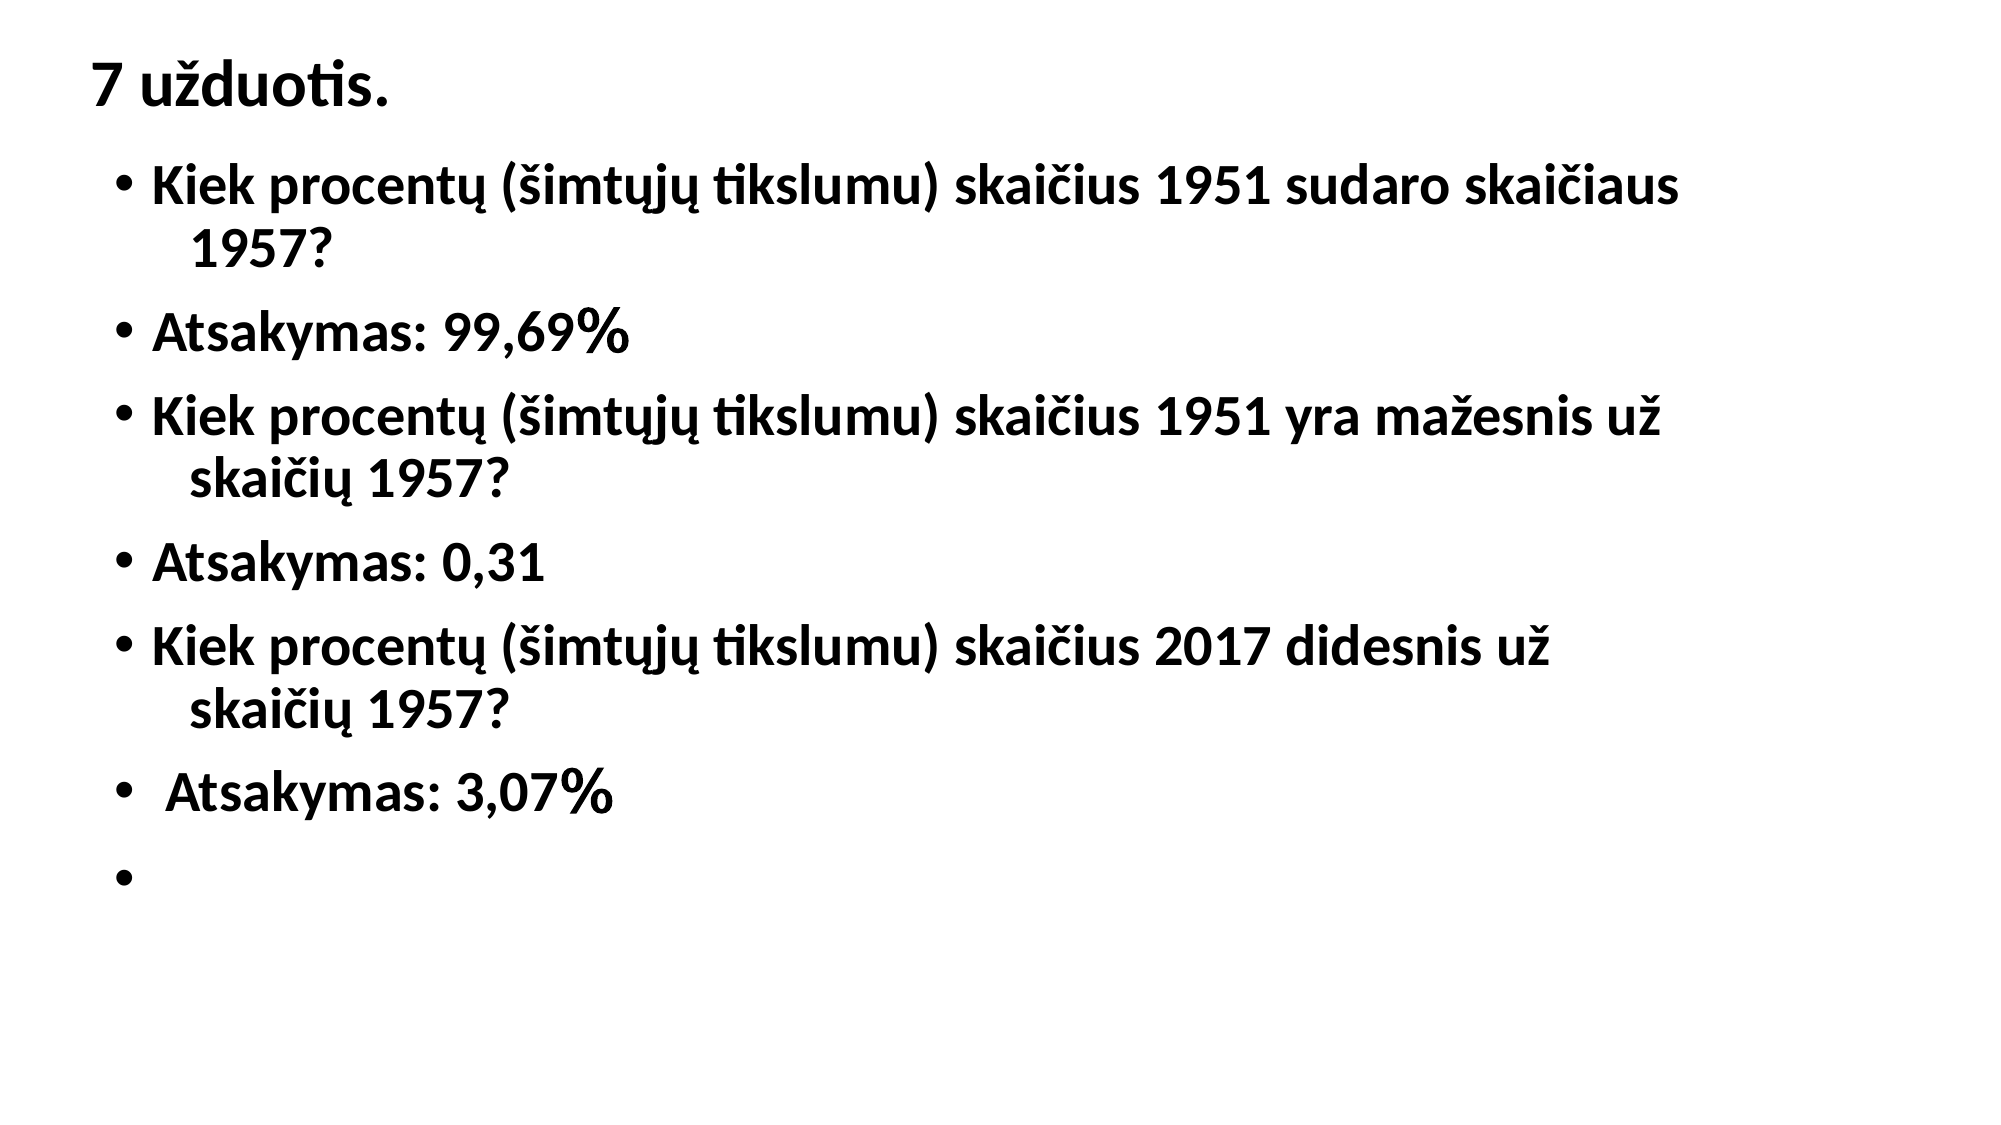

# 7 užduotis.
Kiek procentų (šimtųjų tikslumu) skaičius 1951 sudaro skaičiaus 1957?
Atsakymas: 99,69%
Kiek procentų (šimtųjų tikslumu) skaičius 1951 yra mažesnis už skaičių 1957?
Atsakymas: 0,31
Kiek procentų (šimtųjų tikslumu) skaičius 2017 didesnis už skaičių 1957?
 Atsakymas: 3,07%